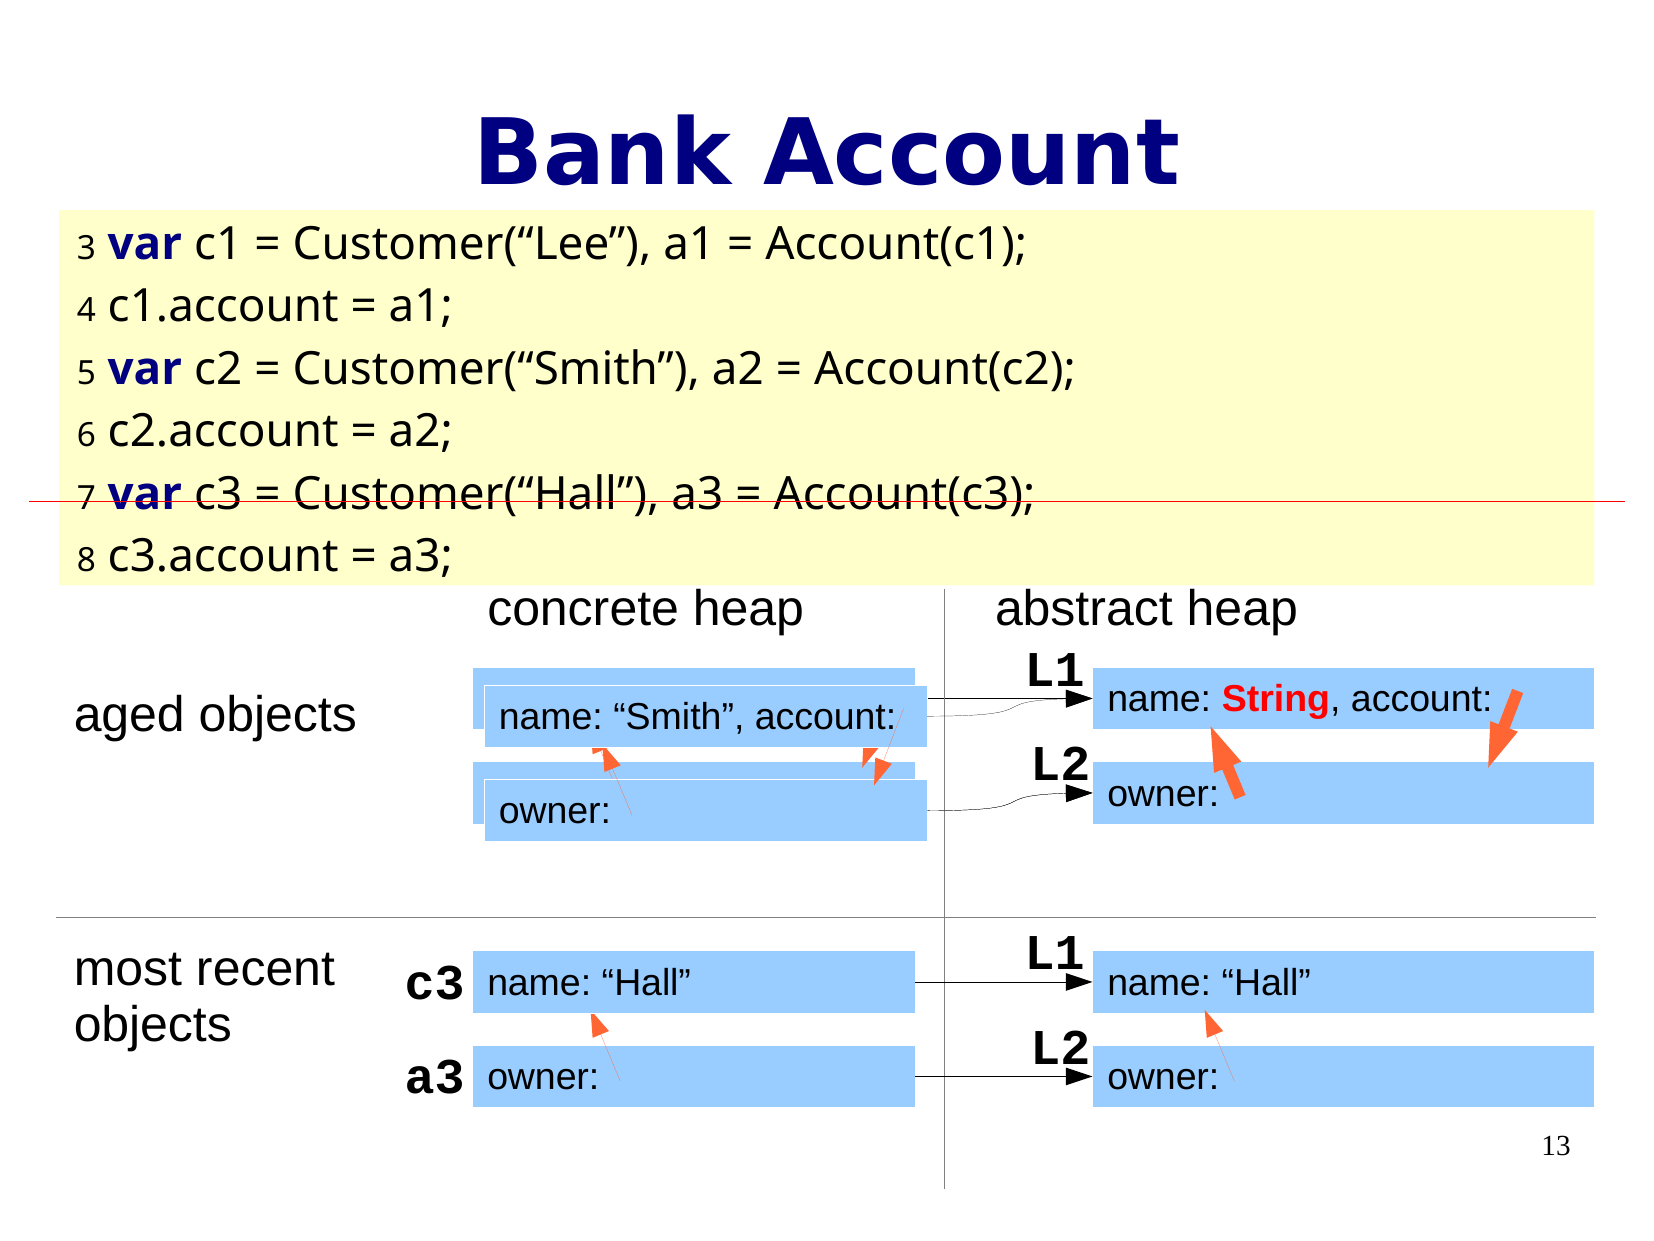

# Bank Account
3 var c1 = Customer(“Lee”), a1 = Account(c1);
4 c1.account = a1;
5 var c2 = Customer(“Smith”), a2 = Account(c2);
6 c2.account = a2;
7 var c3 = Customer(“Hall”), a3 = Account(c3);
8 c3.account = a3;
abstract heap
concrete heap
L1
name: “Lee”, account:
name: String, account:
aged objects
name: “Smith”, account:
L2
owner:
owner:
owner:
L1
most recent objects
c3
name: “Hall”
name: “Hall”
L2
a3
owner:
owner:
13